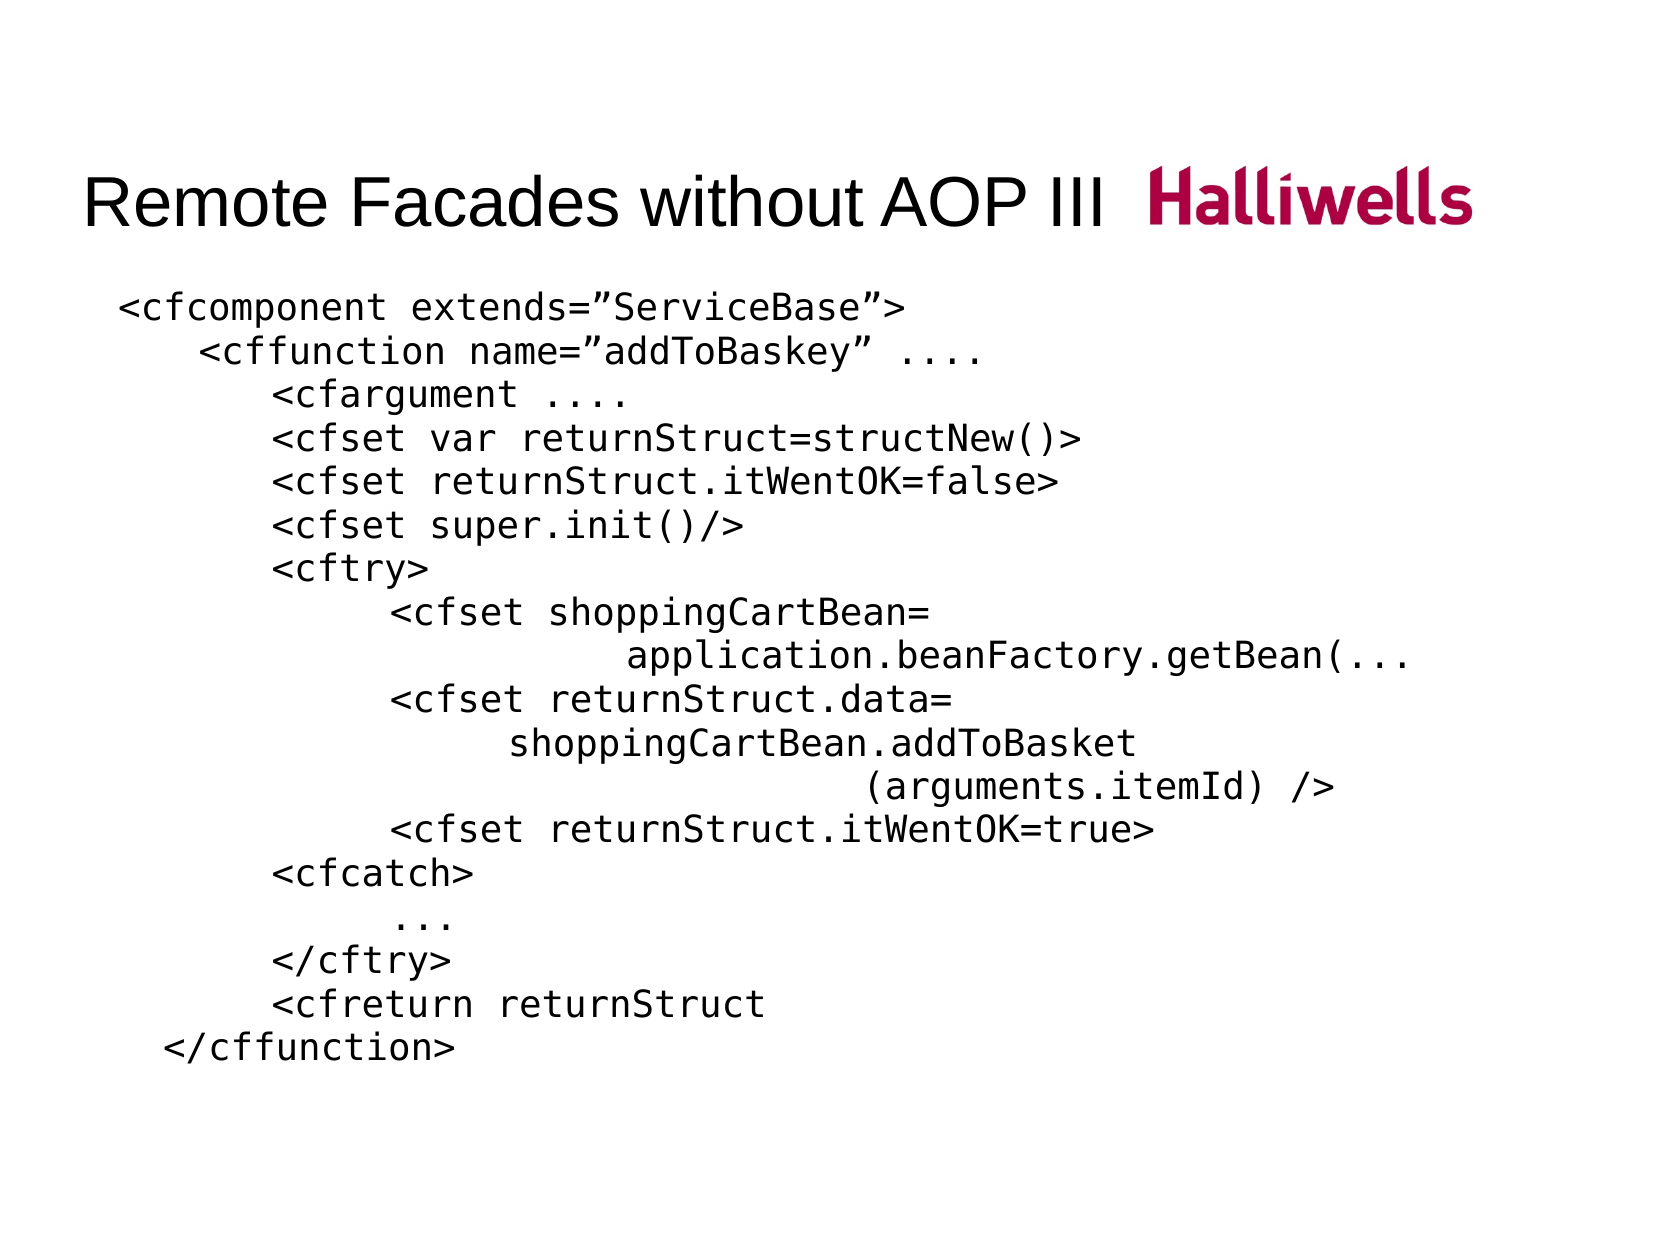

# Remote Facades without AOP III
<cfcomponent extends=”ServiceBase”>
 <cffunction name=”addToBaskey” ....
	<cfargument ....
	<cfset var returnStruct=structNew()>
	<cfset returnStruct.itWentOK=false>
	<cfset super.init()/>
	<cftry>
		<cfset shoppingCartBean=
				application.beanFactory.getBean(...
		<cfset returnStruct.data=
			shoppingCartBean.addToBasket
						(arguments.itemId) />
		<cfset returnStruct.itWentOK=true>
	<cfcatch>
		...
	</cftry>
	<cfreturn returnStruct
 </cffunction>